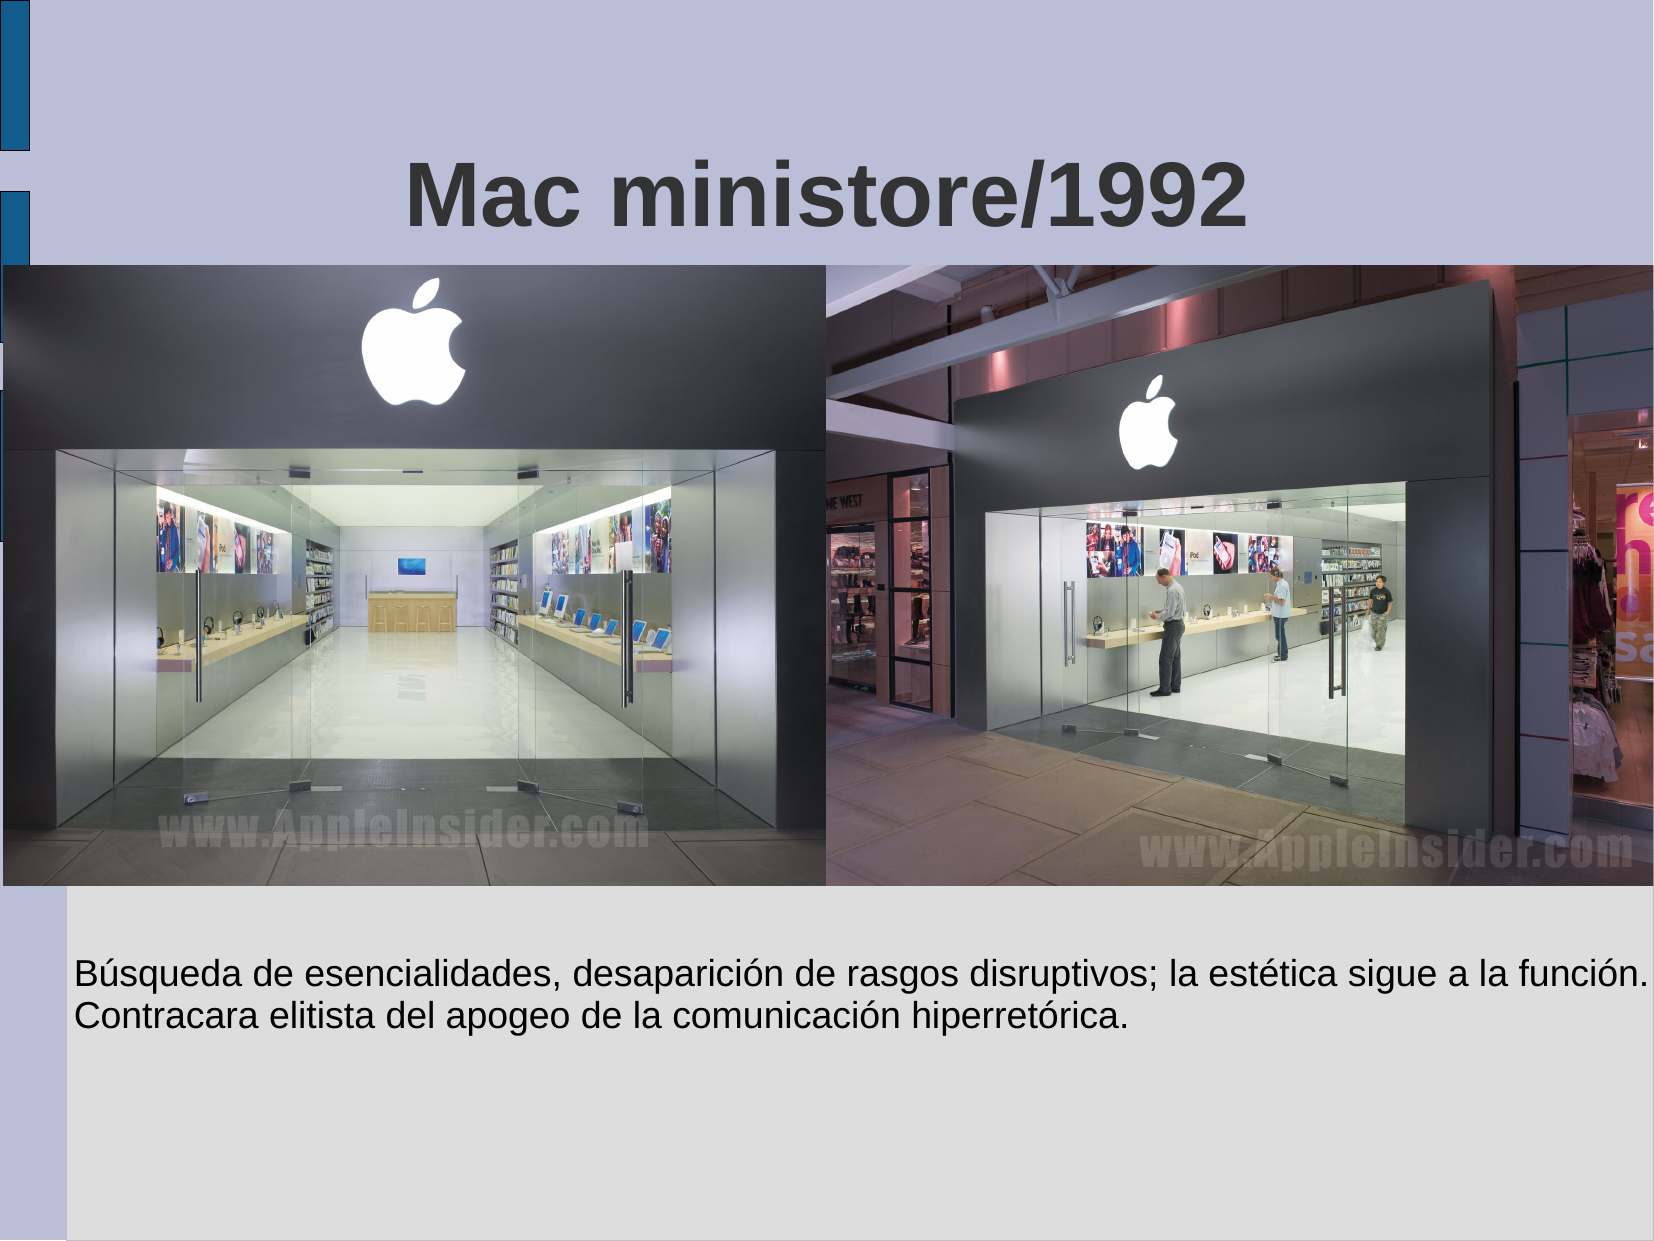

# Mac ministore/1992
Búsqueda de esencialidades, desaparición de rasgos disruptivos; la estética sigue a la función.
Contracara elitista del apogeo de la comunicación hiperretórica.